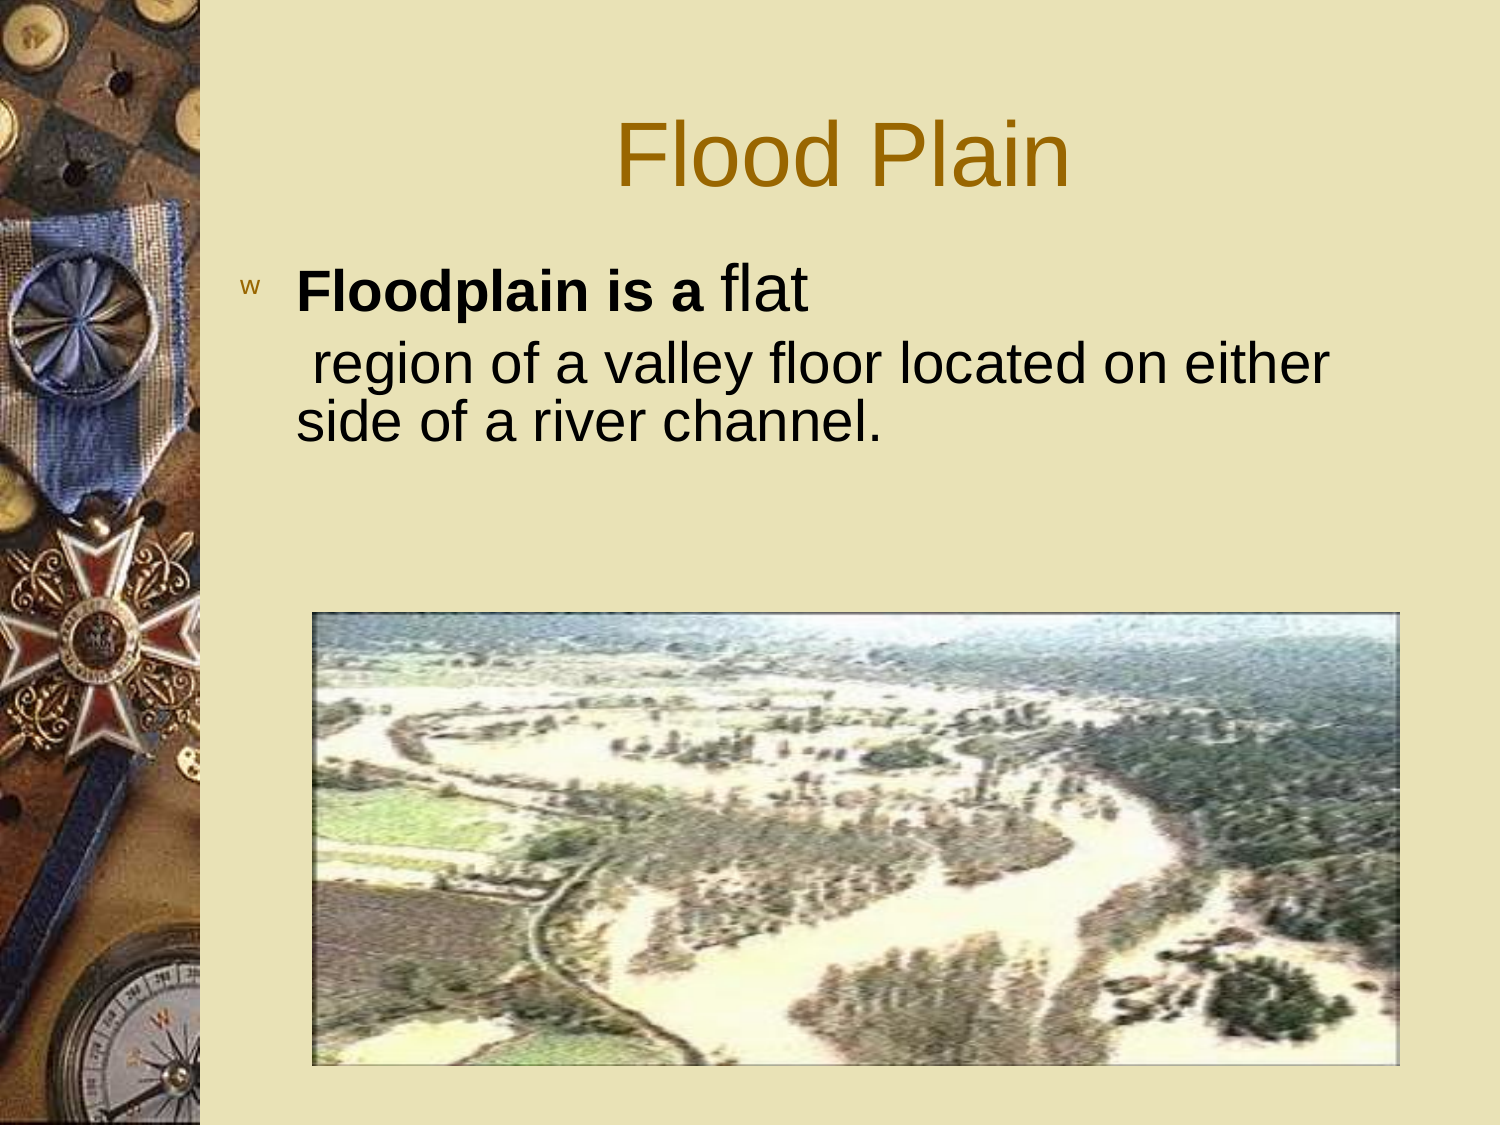

# Flood Plain
Floodplain is a flat region of a valley floor located on either side of a river channel.